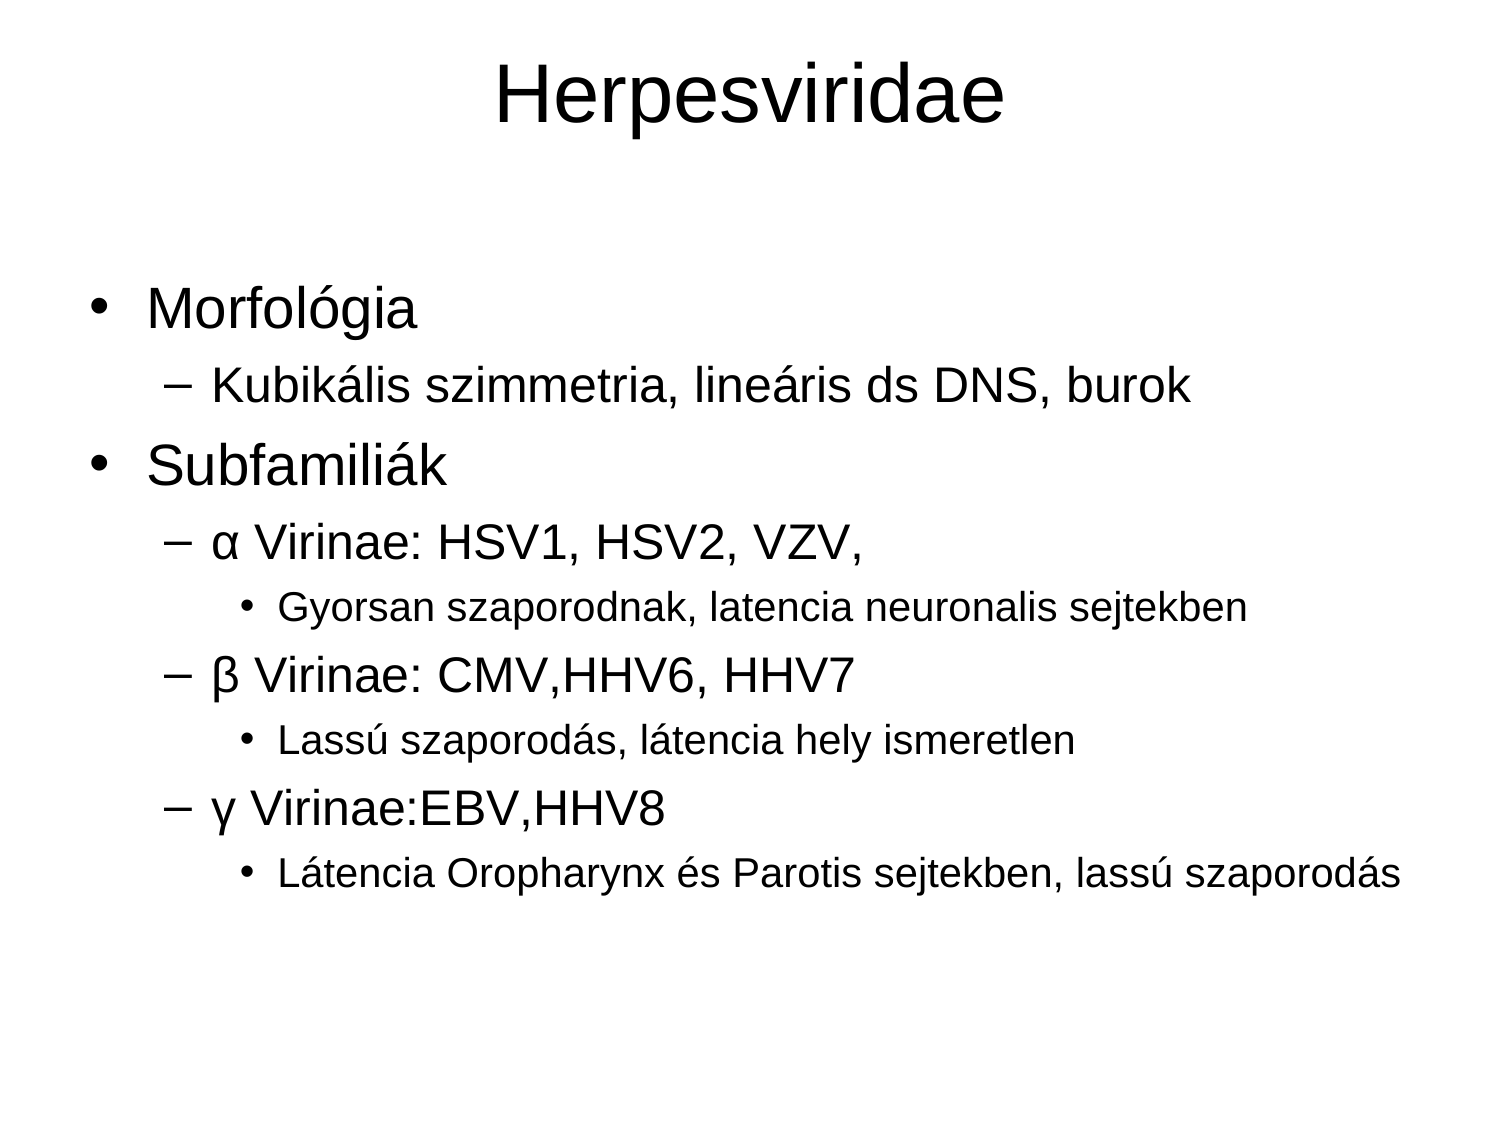

# Herpesviridae
Morfológia
Kubikális szimmetria, lineáris ds DNS, burok
Subfamiliák
α Virinae: HSV1, HSV2, VZV,
Gyorsan szaporodnak, latencia neuronalis sejtekben
β Virinae: CMV,HHV6, HHV7
Lassú szaporodás, látencia hely ismeretlen
γ Virinae:EBV,HHV8
Látencia Oropharynx és Parotis sejtekben, lassú szaporodás